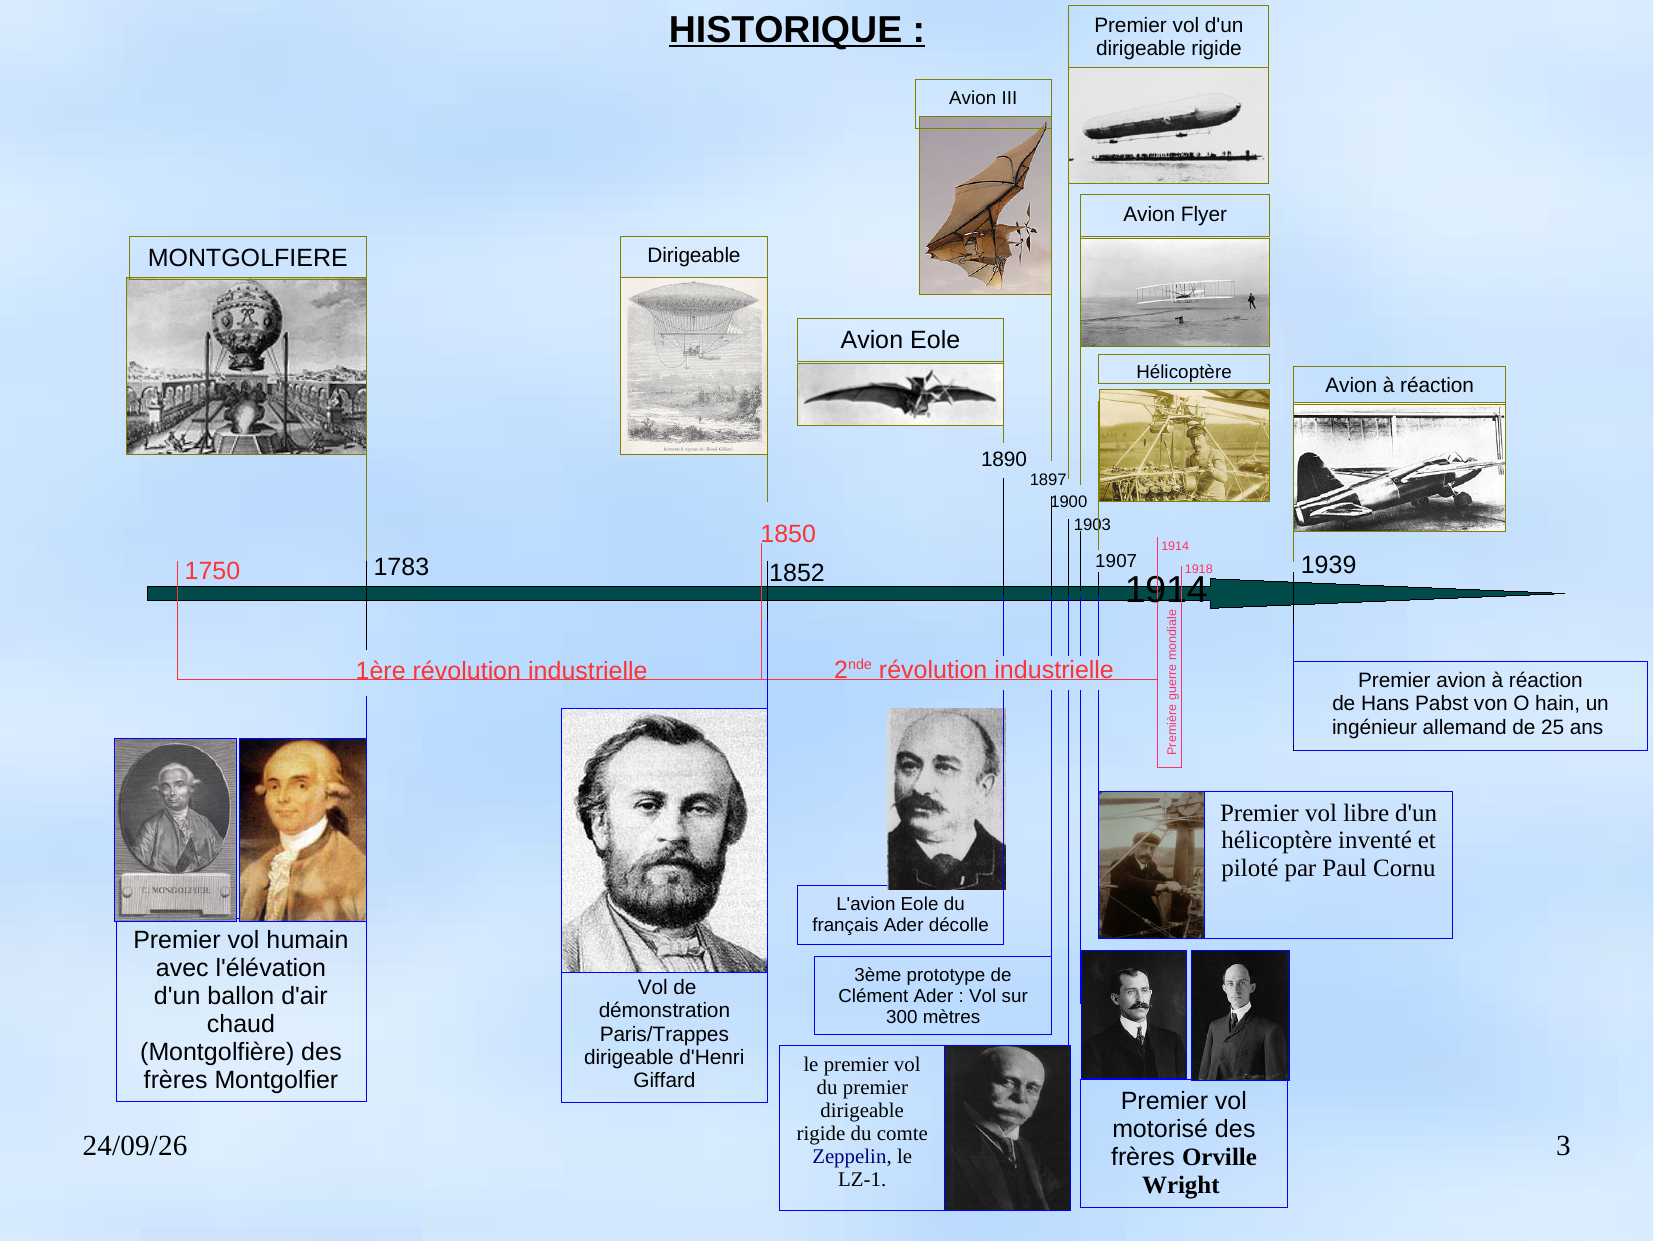

HISTORIQUE :
Premier vol d'un dirigeable rigide
Avion III
Avion Flyer
MONTGOLFIERE
Dirigeable
Avion Eole
Hélicoptère
Avion à réaction
1890
1897
1900
1903
1850
1914
1907
1939
1783
1750
1852
1918
1914
2nde révolution industrielle
1ère révolution industrielle
Premier avion à réaction
de Hans Pabst von O hain, un ingénieur allemand de 25 ans
Première guerre mondiale
Premier vol libre d'un hélicoptère inventé et piloté par Paul Cornu
L'avion Eole du français Ader décolle
Premier vol humain avec l'élévation d'un ballon d'air chaud (Montgolfière) des frères Montgolfier
Premier vol motorisé des frères Orville Wright
3ème prototype de Clément Ader : Vol sur 300 mètres
 Vol de démonstration Paris/Trappes dirigeable d'Henri Giffard
le premier vol du premier dirigeable rigide du comteZeppelin, le LZ-1.
3